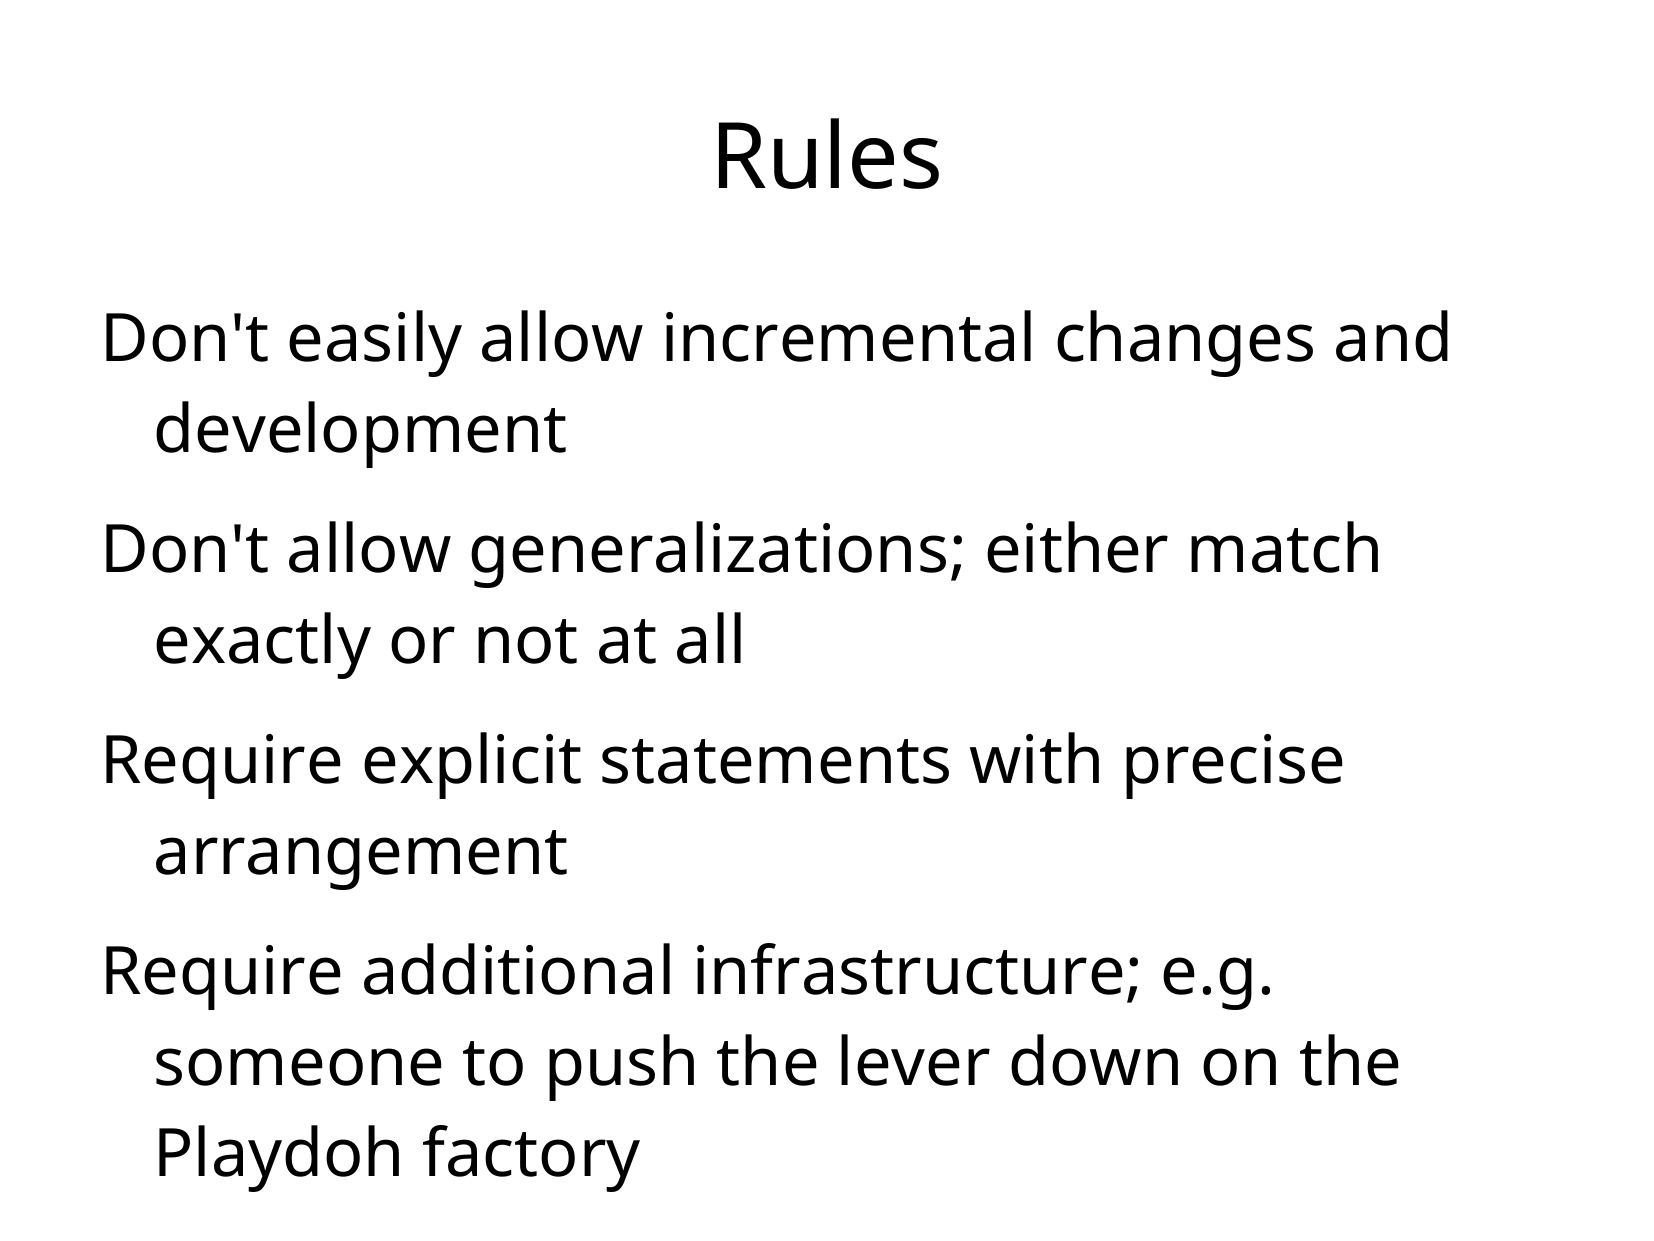

# Rules
Don't easily allow incremental changes and development
Don't allow generalizations; either match exactly or not at all
Require explicit statements with precise arrangement
Require additional infrastructure; e.g. someone to push the lever down on the Playdoh factory
But, can model any finite input/output function!